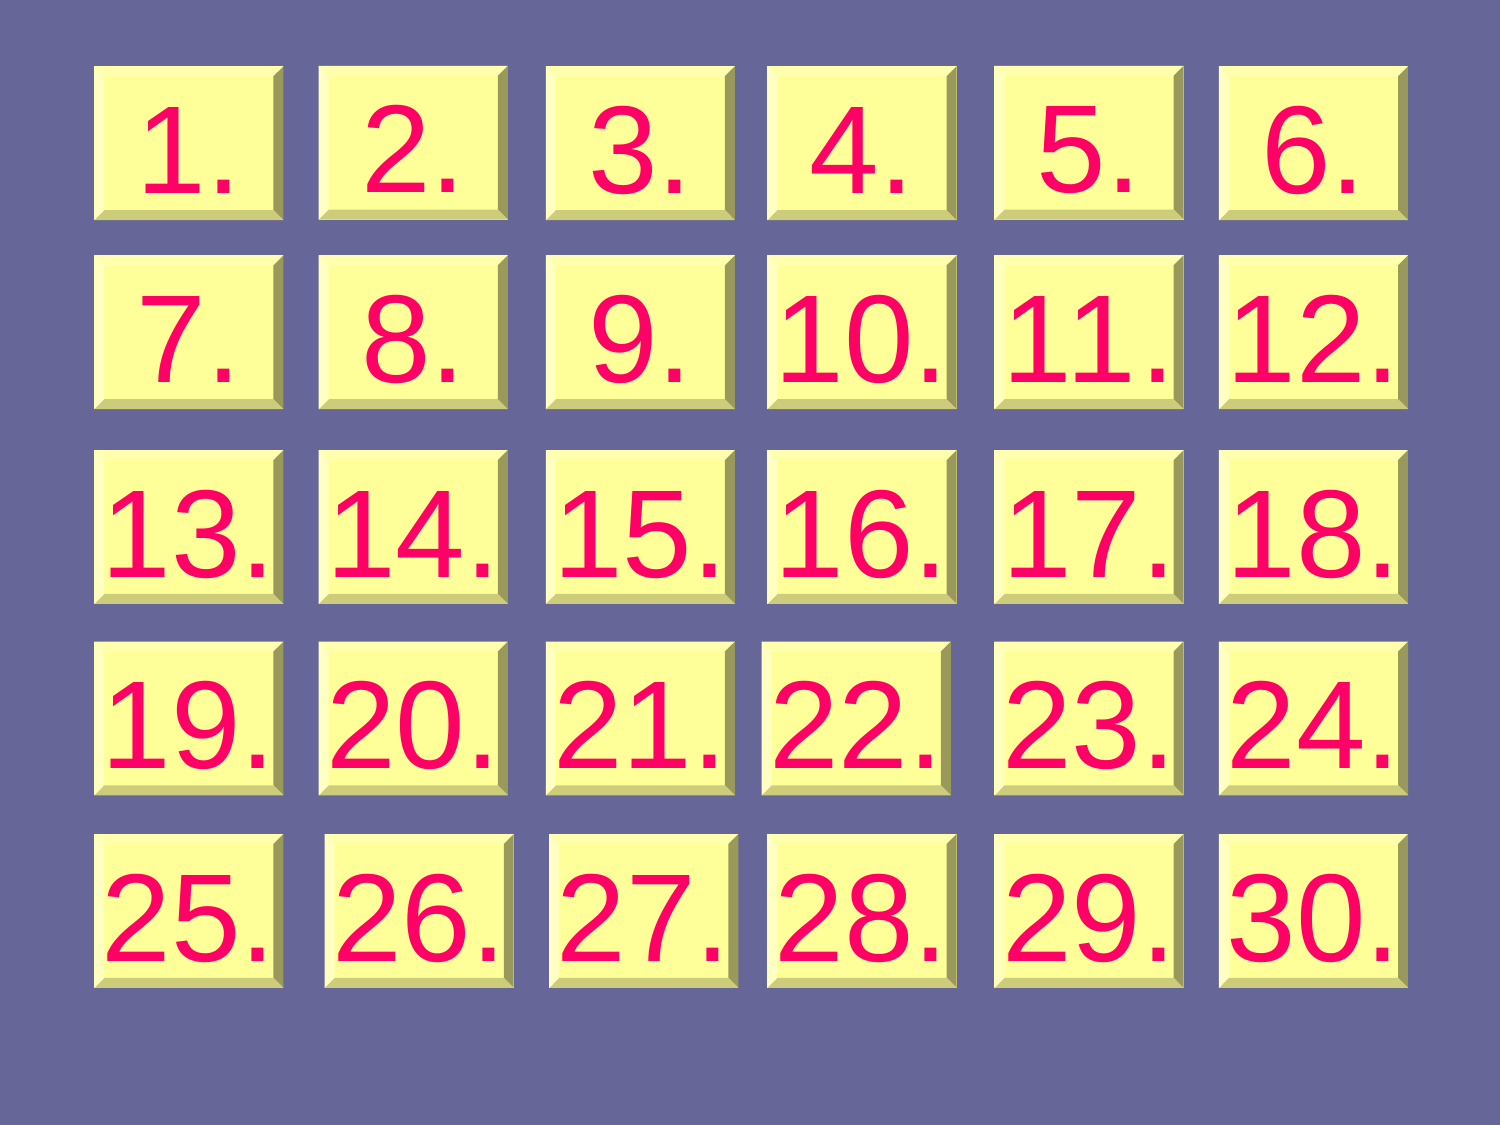

| | | | | | |
| --- | --- | --- | --- | --- | --- |
| | | | | | |
| | | | | | |
| | | | | | |
| | | | | | |
2.
5.
1.
3.
4.
6.
7.
8.
9.
10.
11.
12.
13.
14.
15.
16.
17.
18.
19.
20.
21.
22.
23.
24.
25.
26.
27.
28.
29.
30.